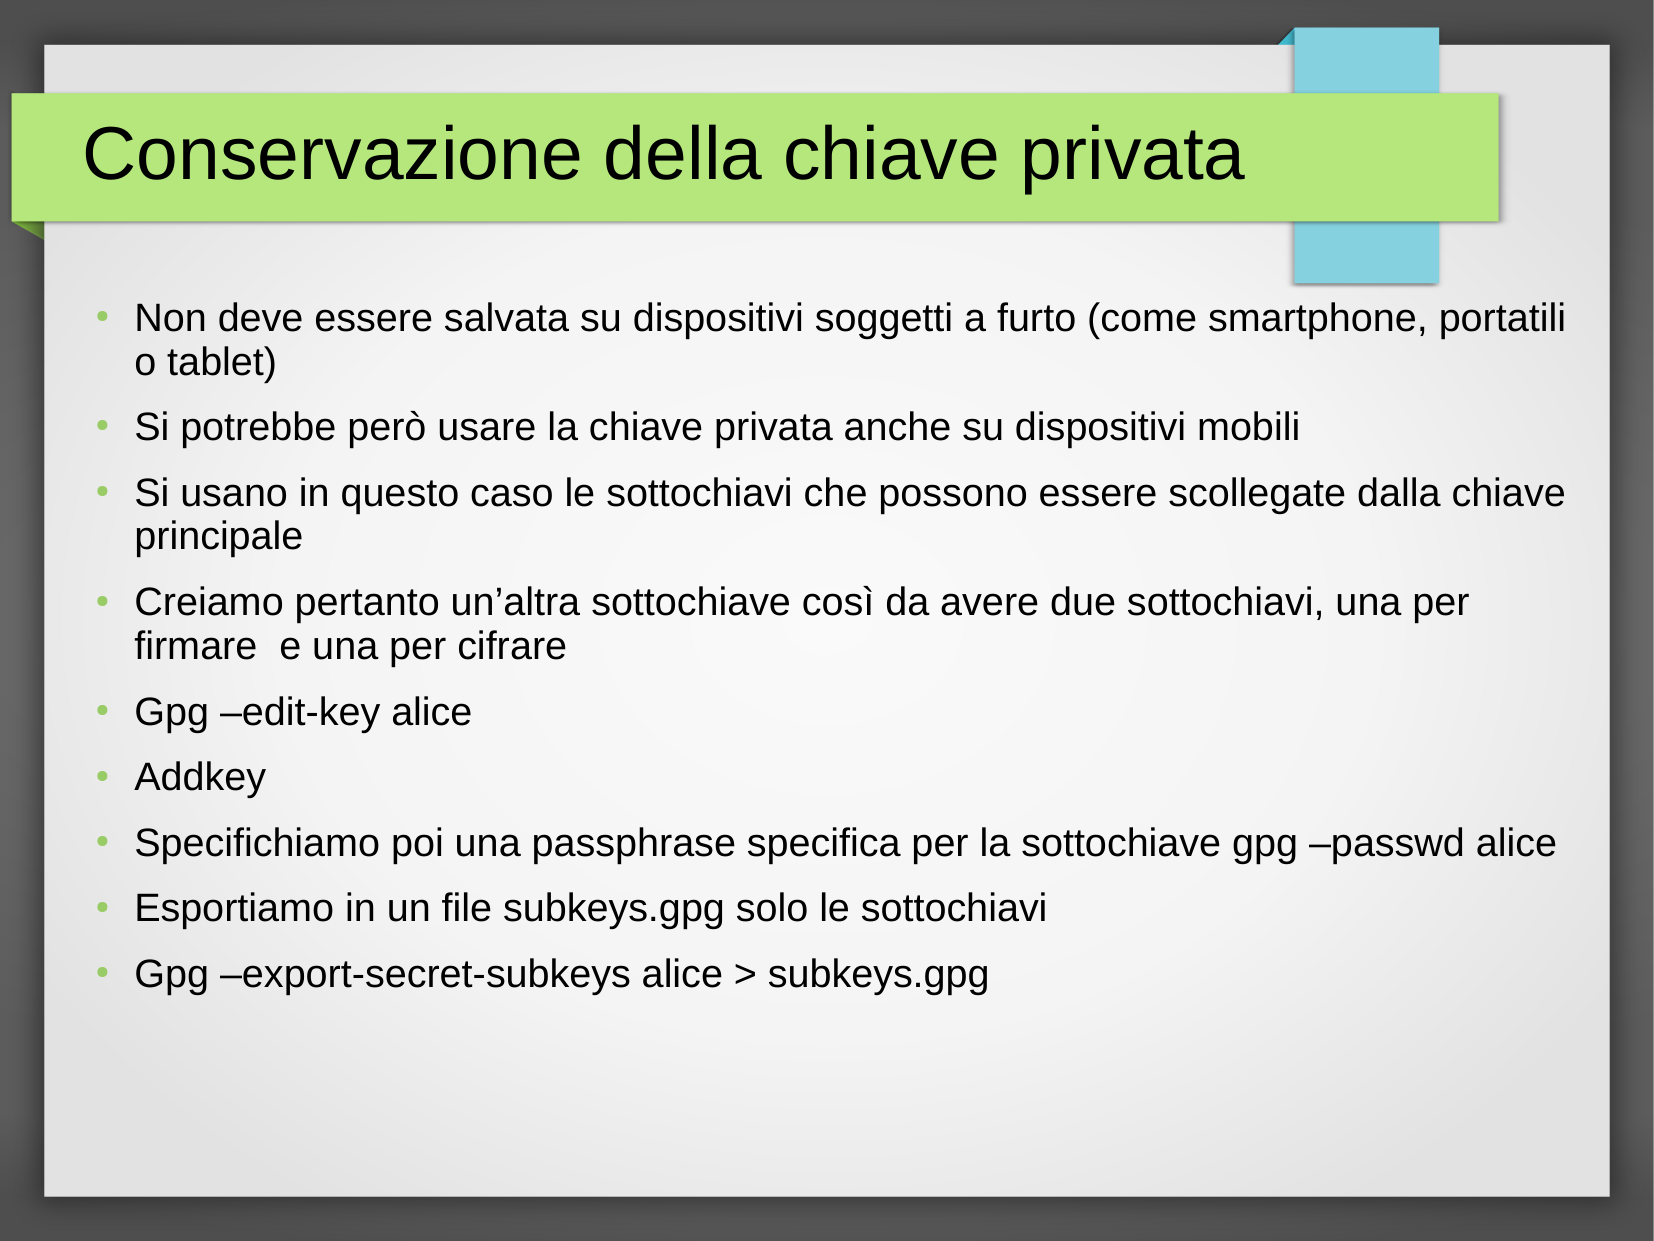

# Conservazione della chiave privata
Non deve essere salvata su dispositivi soggetti a furto (come smartphone, portatili o tablet)
Si potrebbe però usare la chiave privata anche su dispositivi mobili
Si usano in questo caso le sottochiavi che possono essere scollegate dalla chiave principale
Creiamo pertanto un’altra sottochiave così da avere due sottochiavi, una per firmare e una per cifrare
Gpg –edit-key alice
Addkey
Specifichiamo poi una passphrase specifica per la sottochiave gpg –passwd alice
Esportiamo in un file subkeys.gpg solo le sottochiavi
Gpg –export-secret-subkeys alice > subkeys.gpg